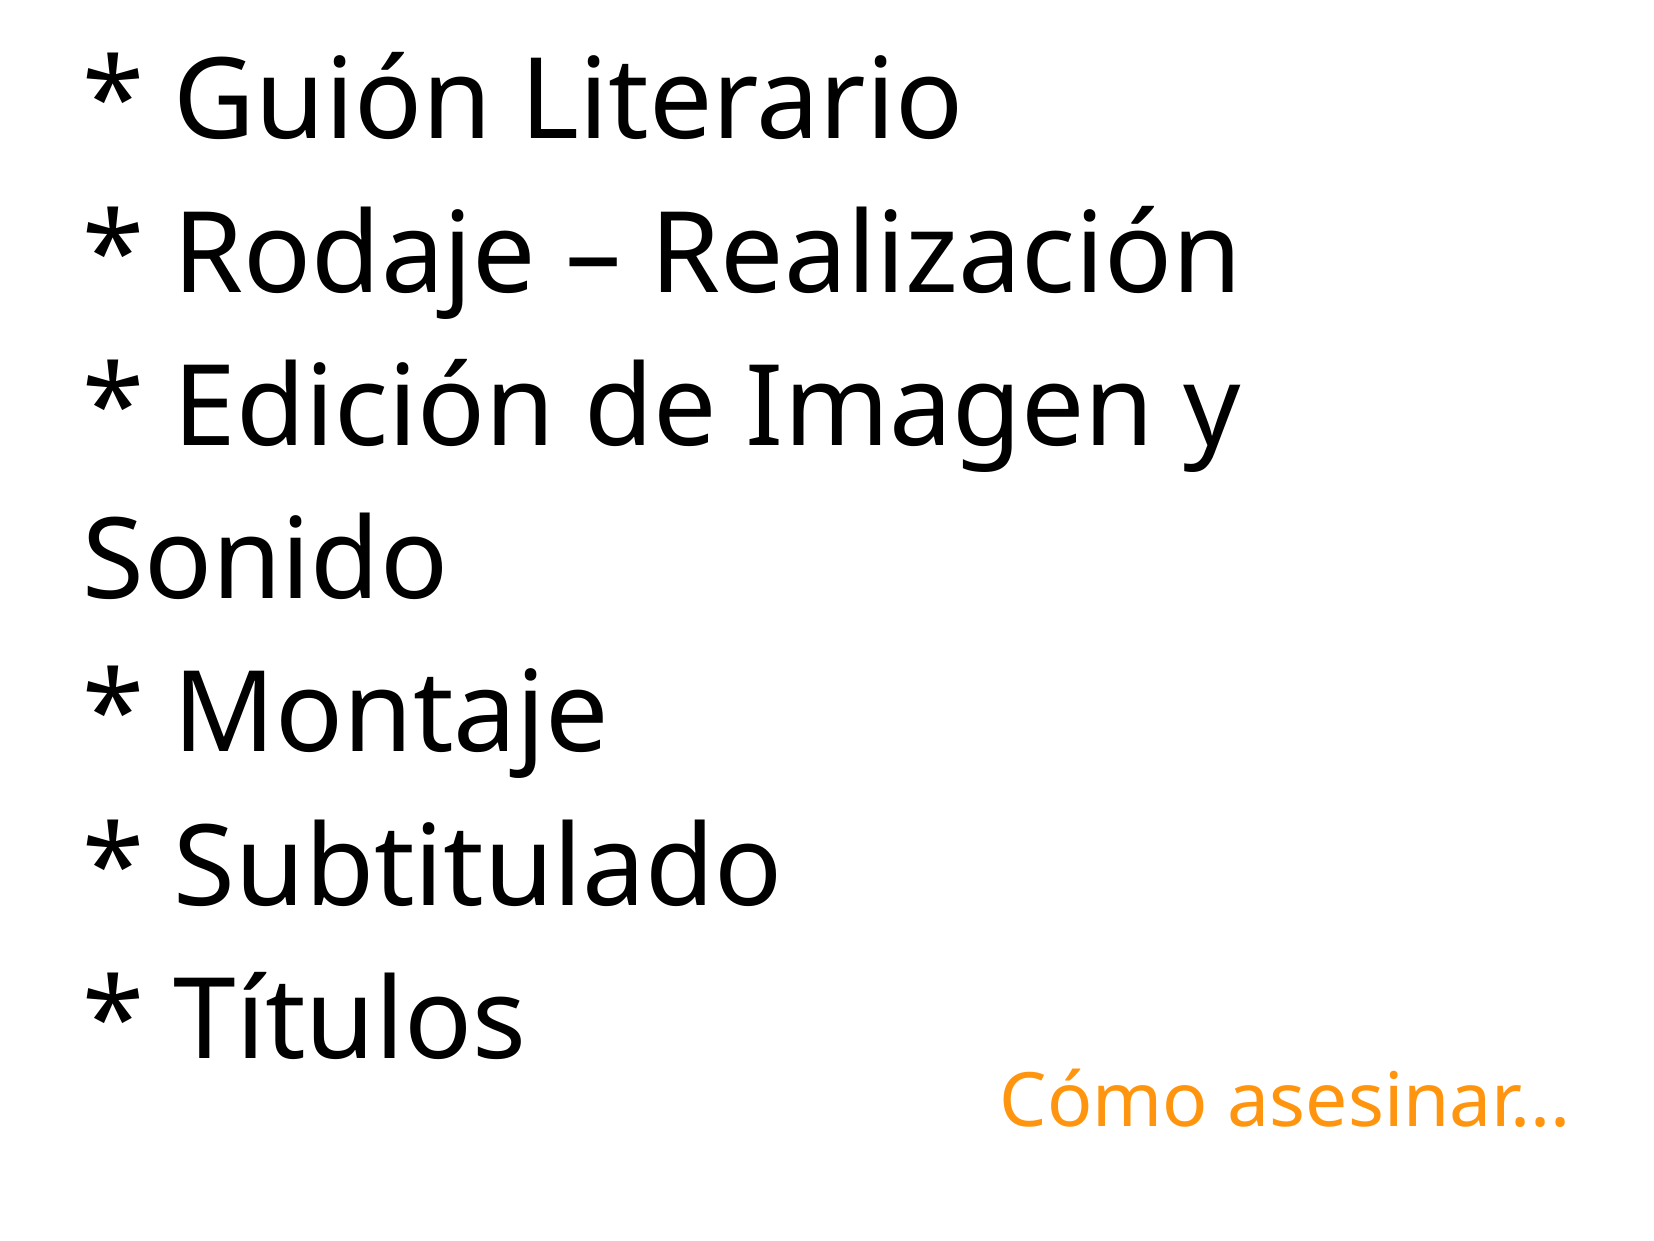

* Guión Literario
* Rodaje – Realización
* Edición de Imagen y Sonido
* Montaje
* Subtitulado
* Títulos
# Cómo asesinar...